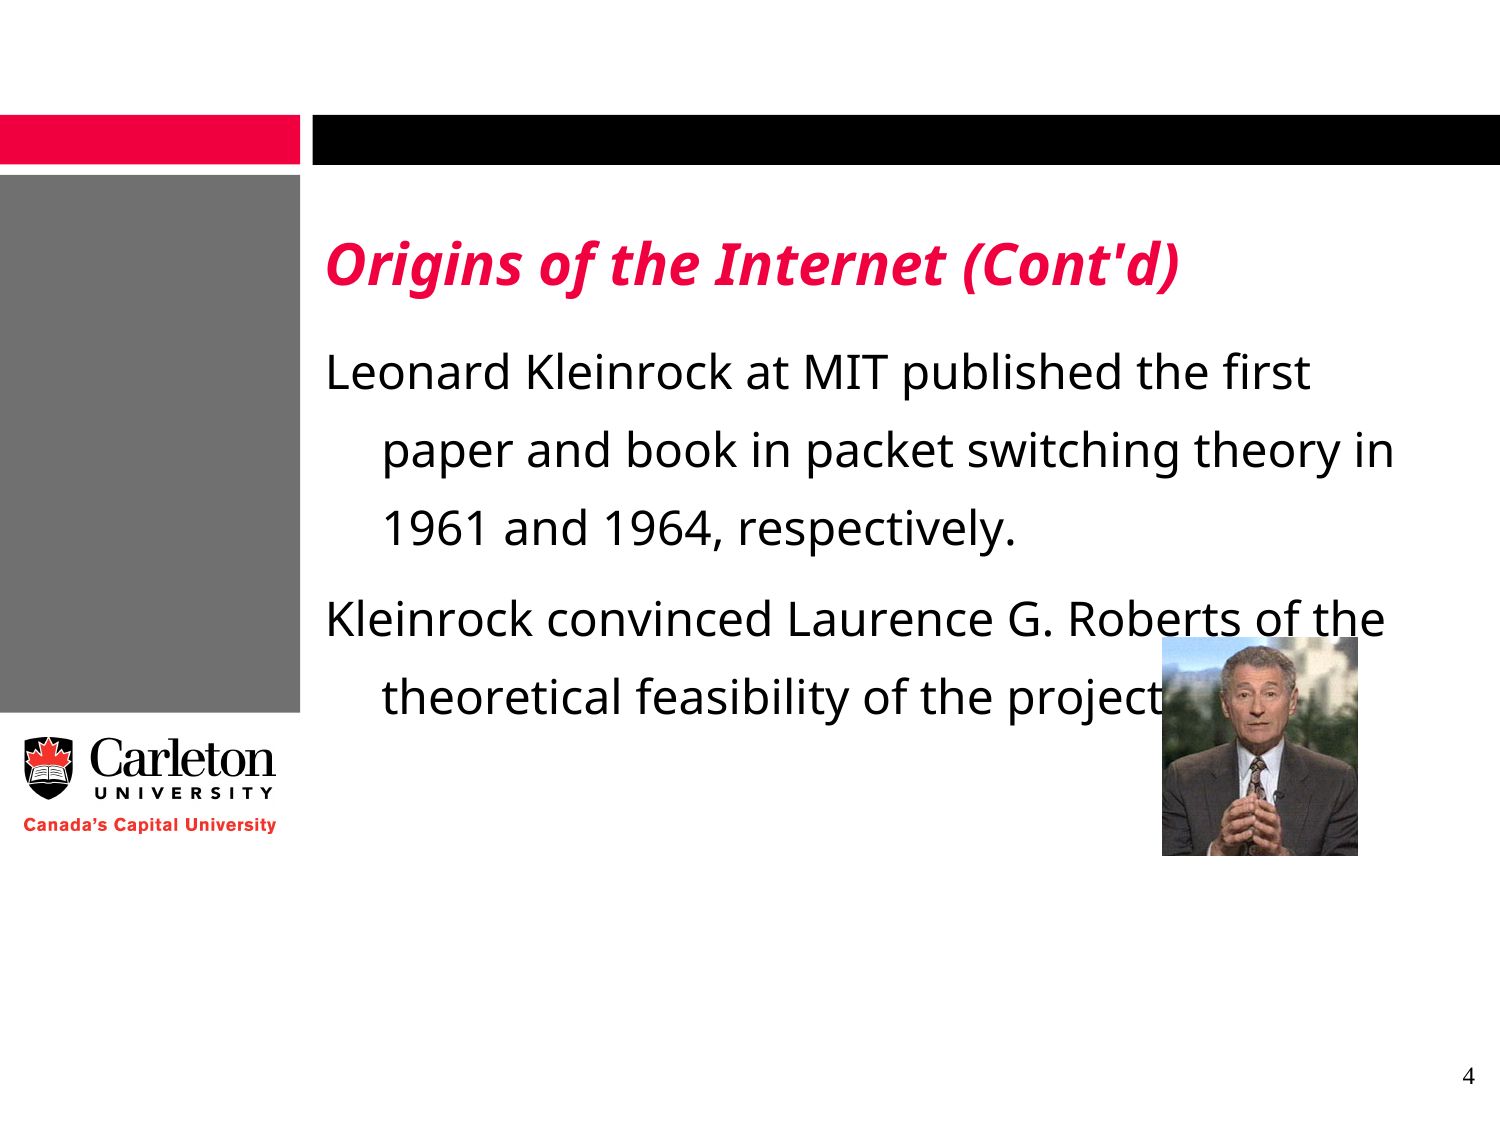

# Origins of the Internet (Cont'd)
Leonard Kleinrock at MIT published the first paper and book in packet switching theory in 1961 and 1964, respectively.
Kleinrock convinced Laurence G. Roberts of the theoretical feasibility of the project.
4